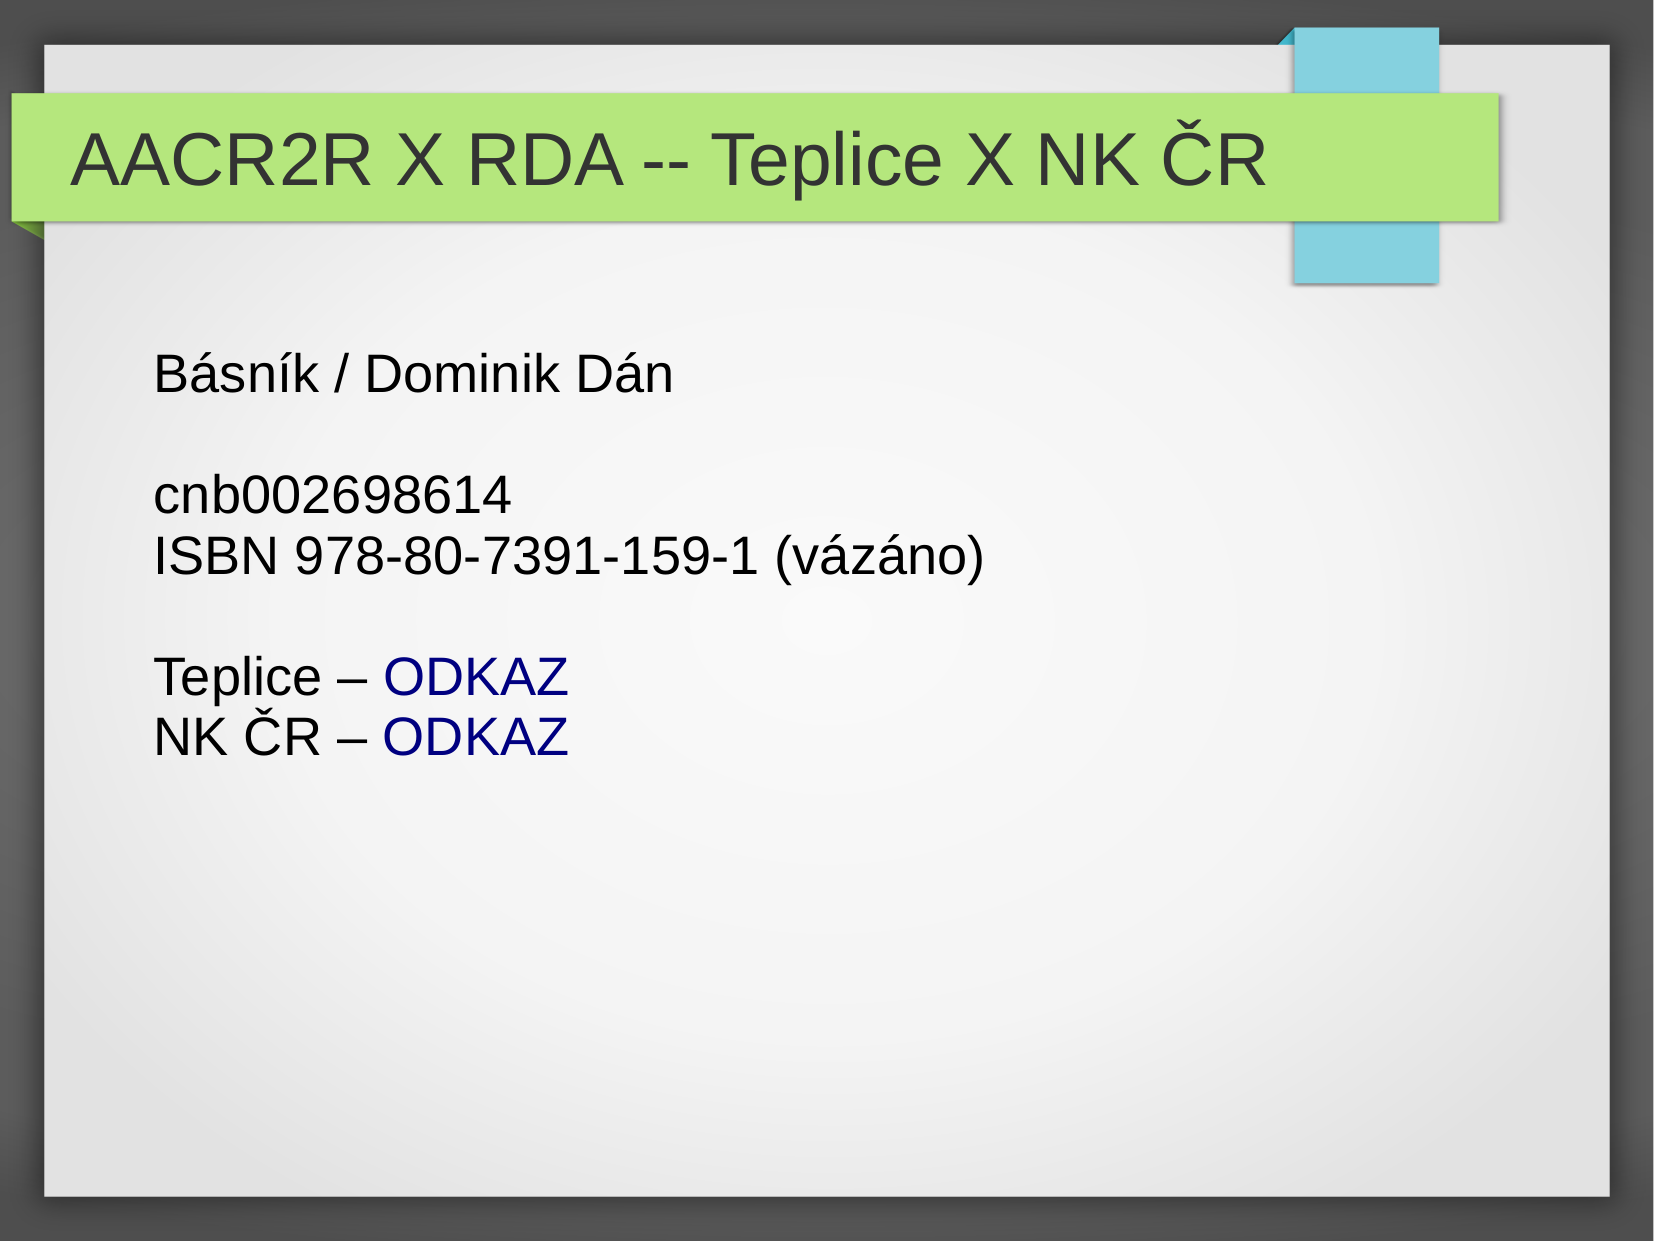

# AACR2R X RDA -- Teplice X NK ČR
Básník / Dominik Dán
cnb002698614
ISBN 978-80-7391-159-1 (vázáno)
Teplice – ODKAZ
NK ČR – ODKAZ